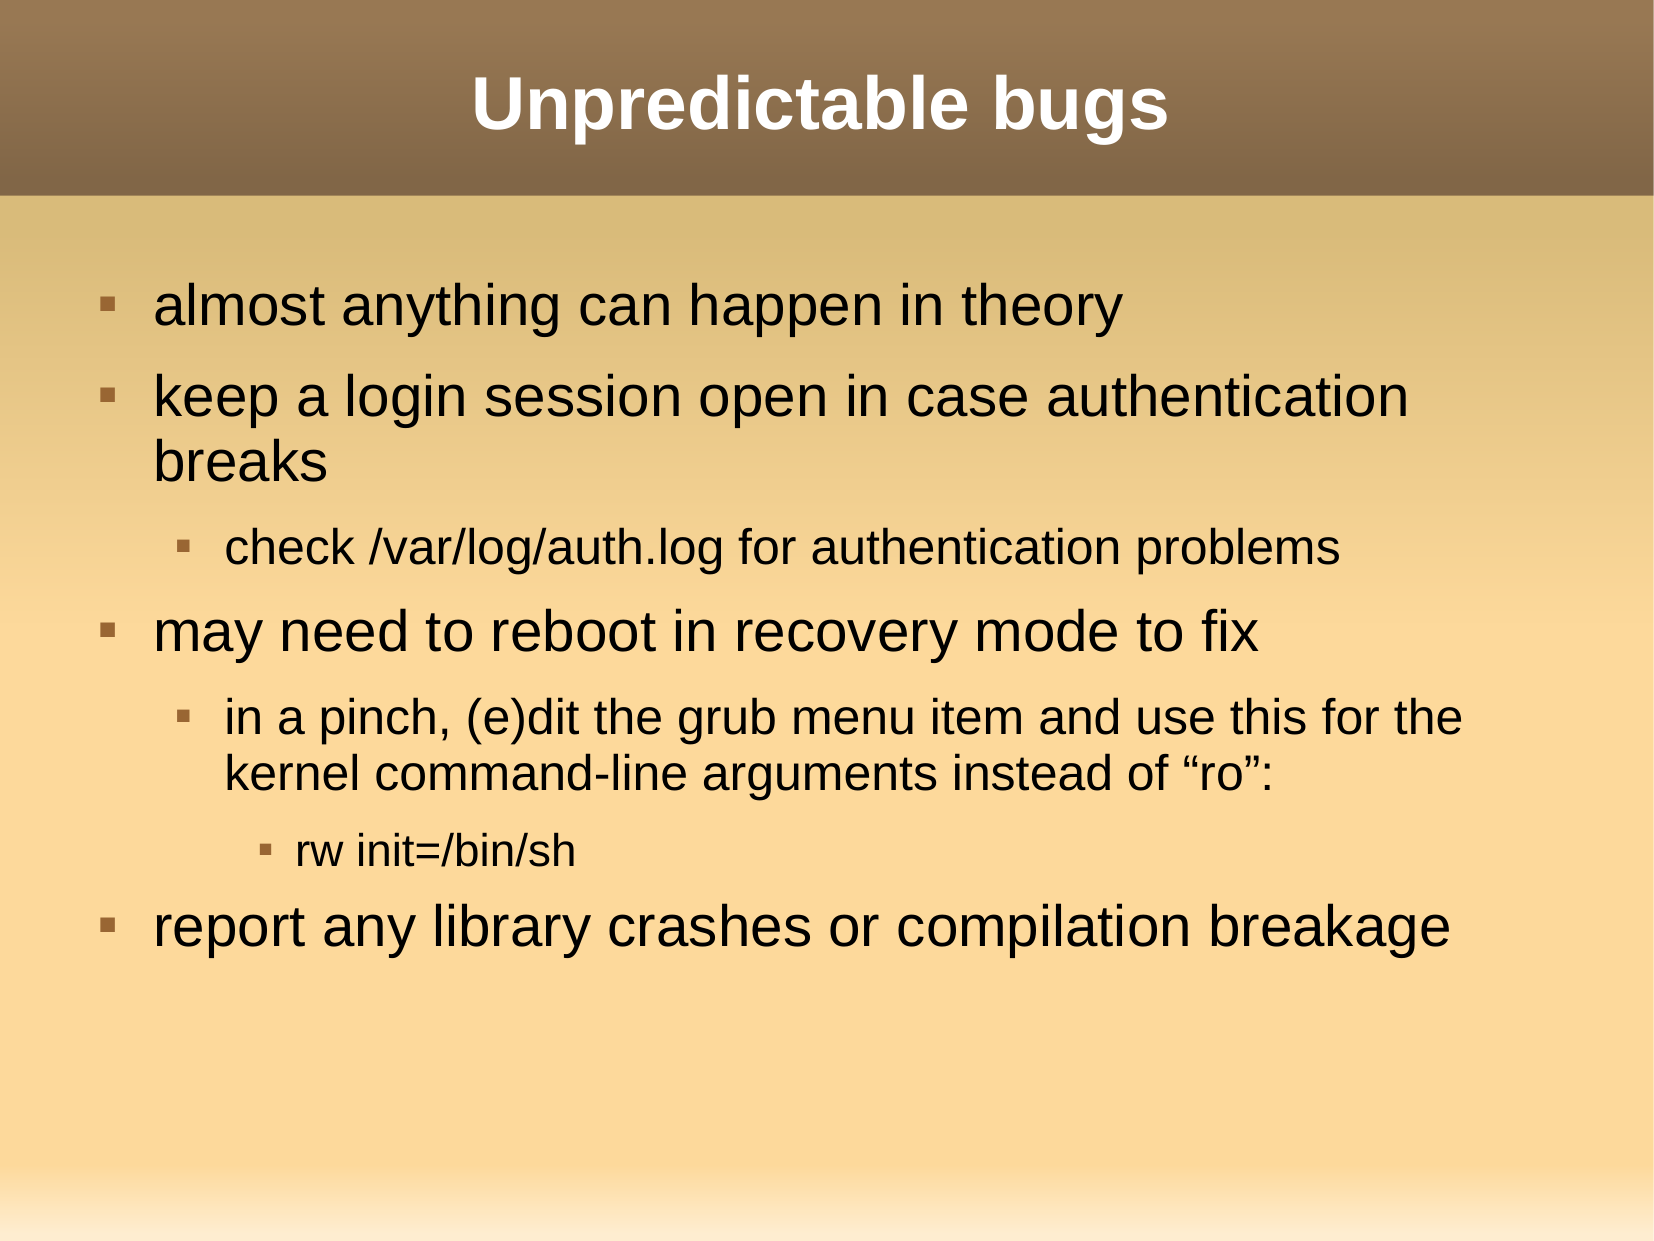

# Unpredictable bugs
almost anything can happen in theory
keep a login session open in case authentication breaks
check /var/log/auth.log for authentication problems
may need to reboot in recovery mode to fix
in a pinch, (e)dit the grub menu item and use this for the kernel command-line arguments instead of “ro”:
rw init=/bin/sh
report any library crashes or compilation breakage